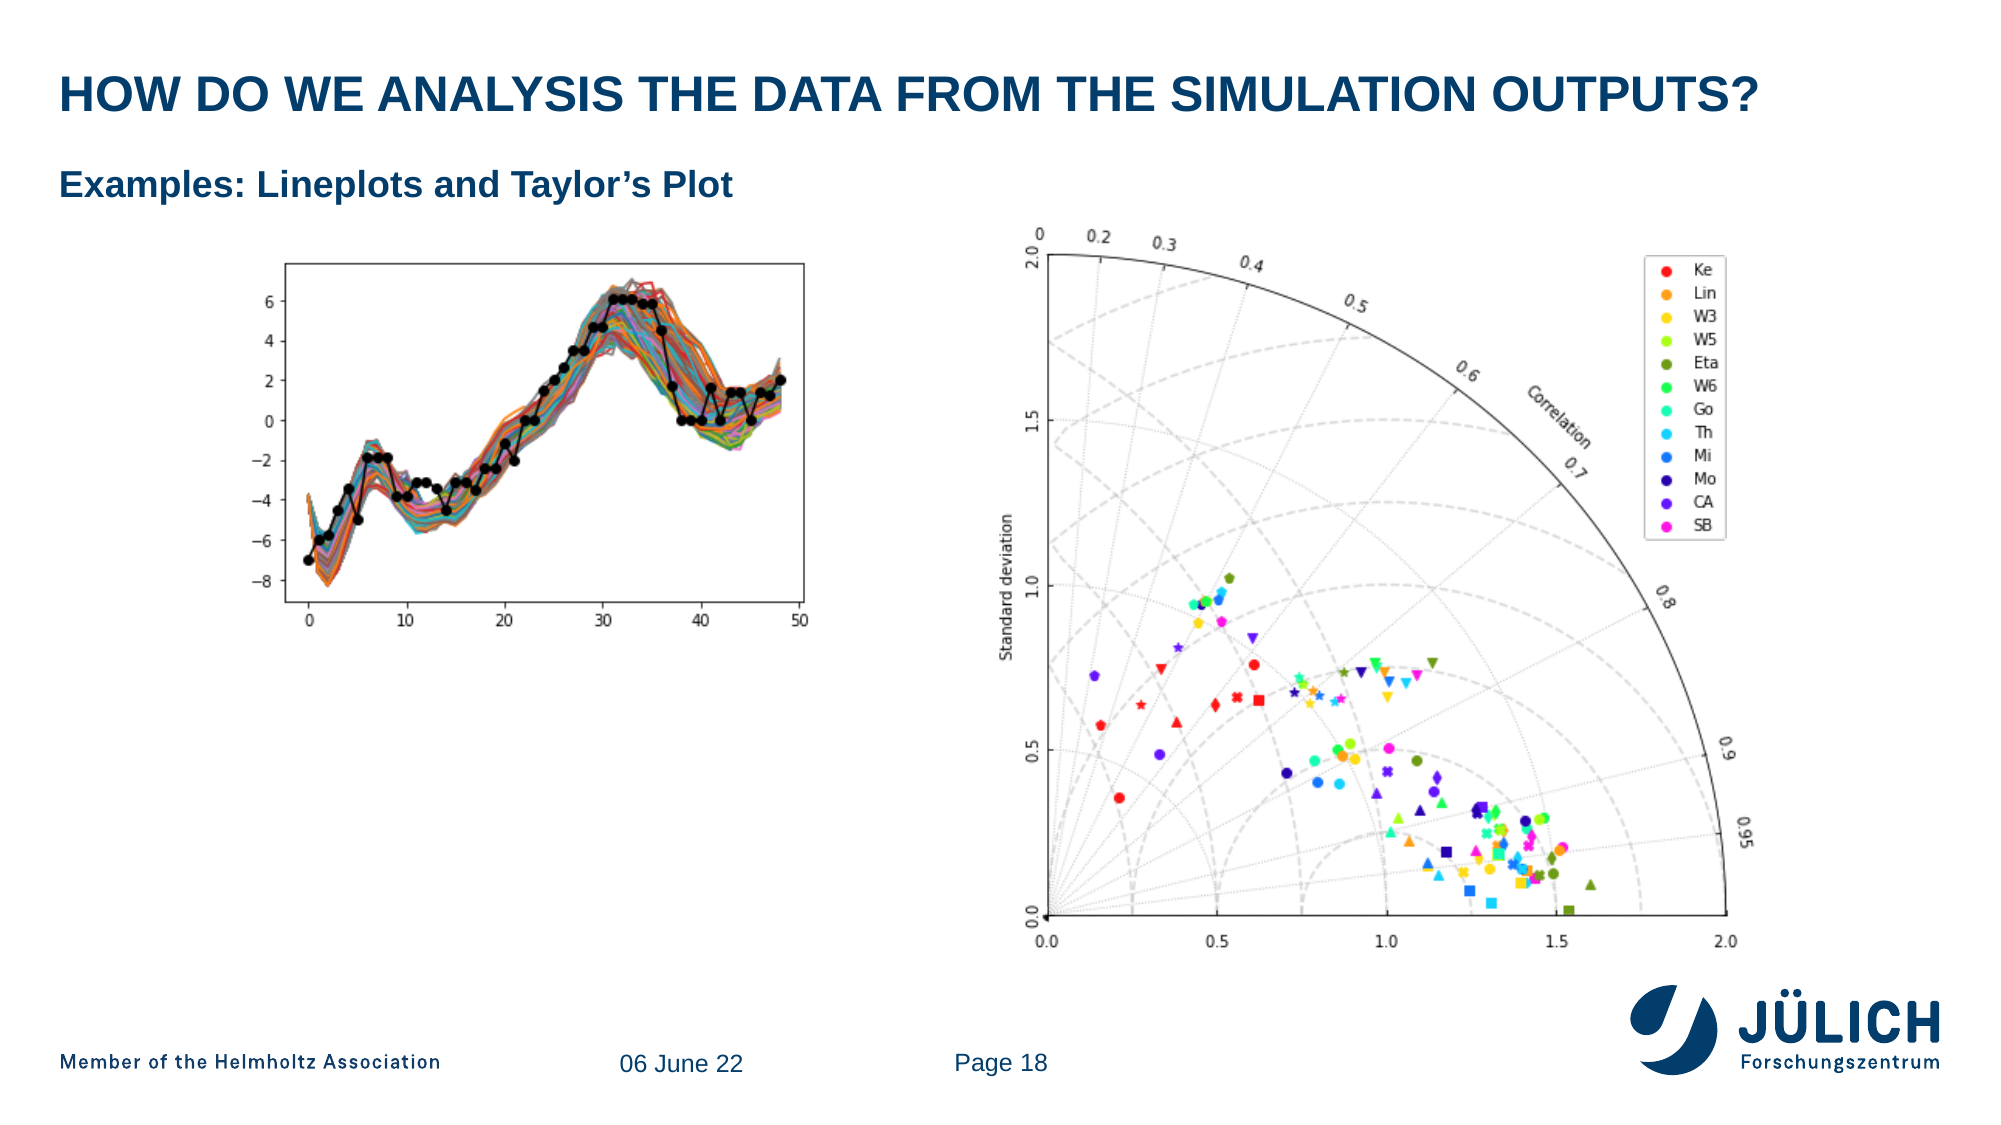

# How do we analysis the data from the simulation outputs?
Examples: Lineplots and Taylor’s Plot
Page
06 June 22